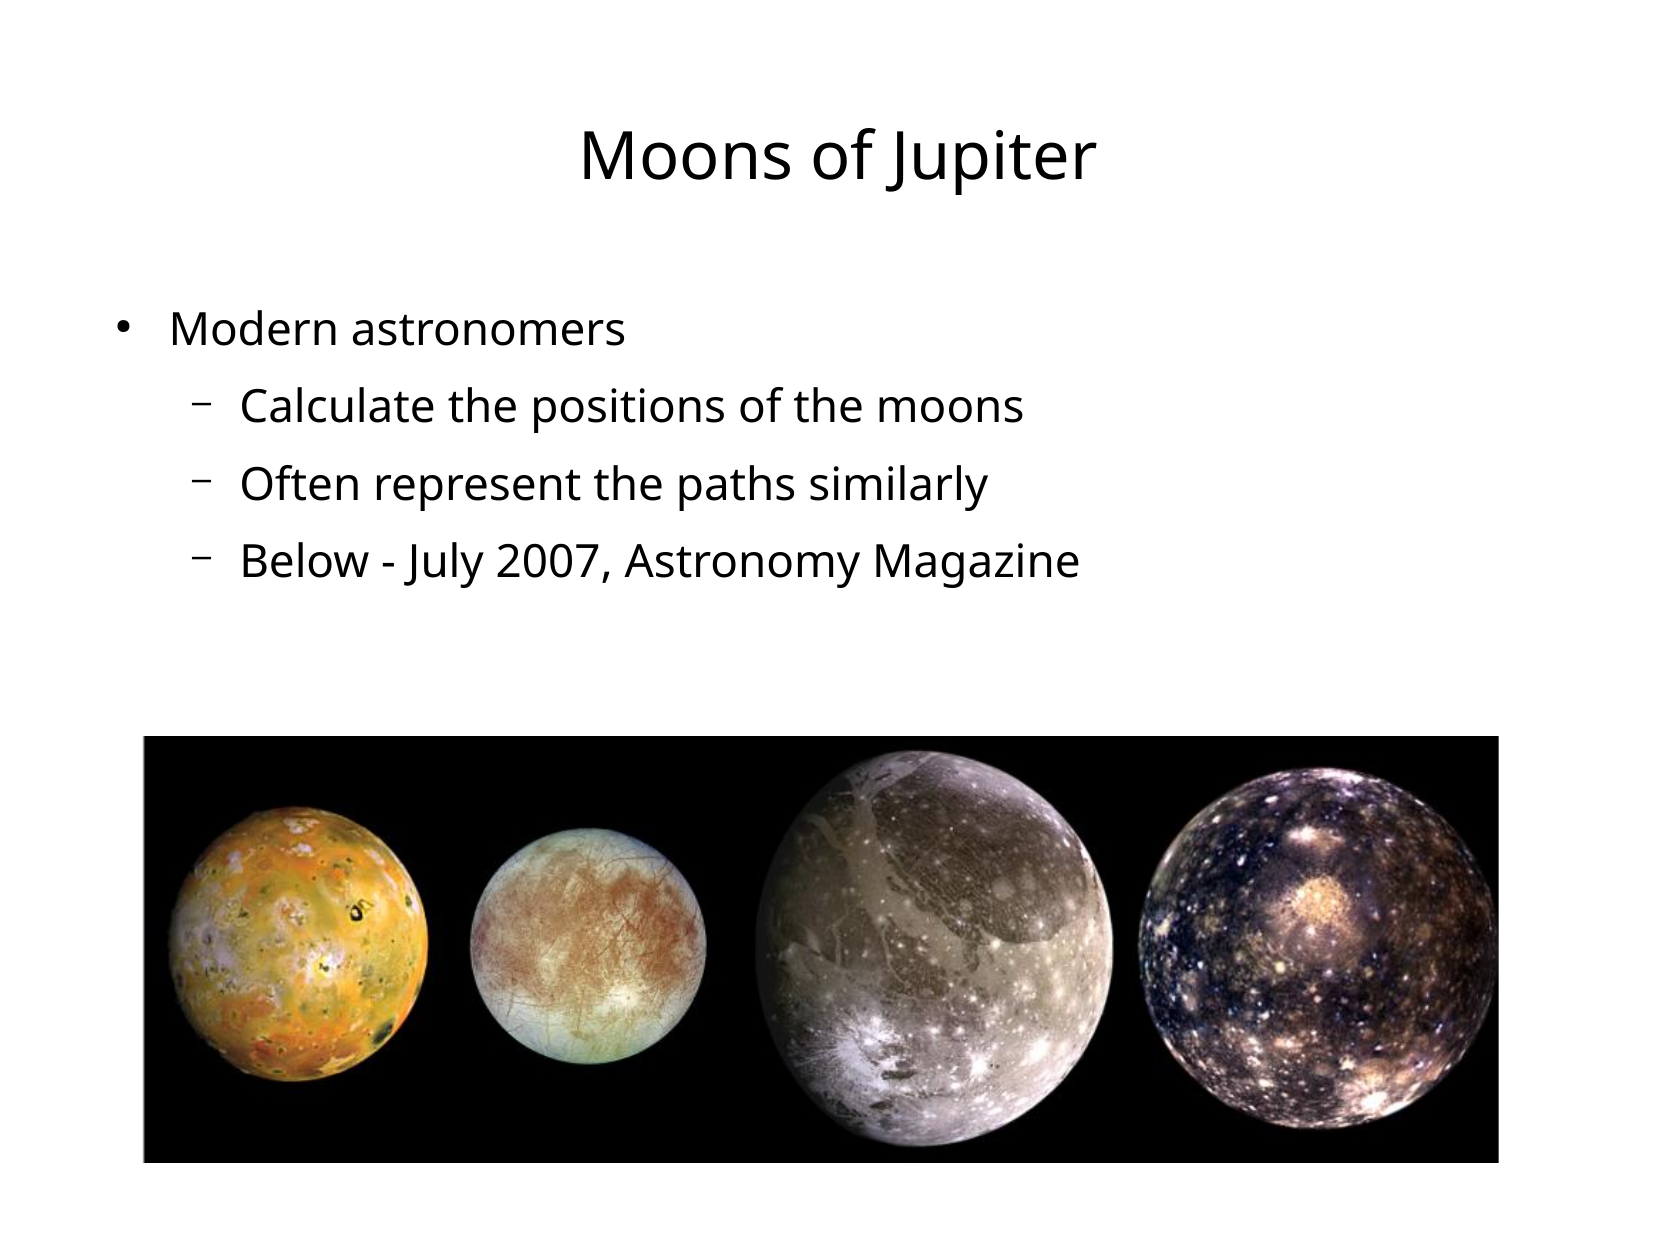

Moons of Jupiter
# Modern astronomers
Calculate the positions of the moons
Often represent the paths similarly
Below - July 2007, Astronomy Magazine